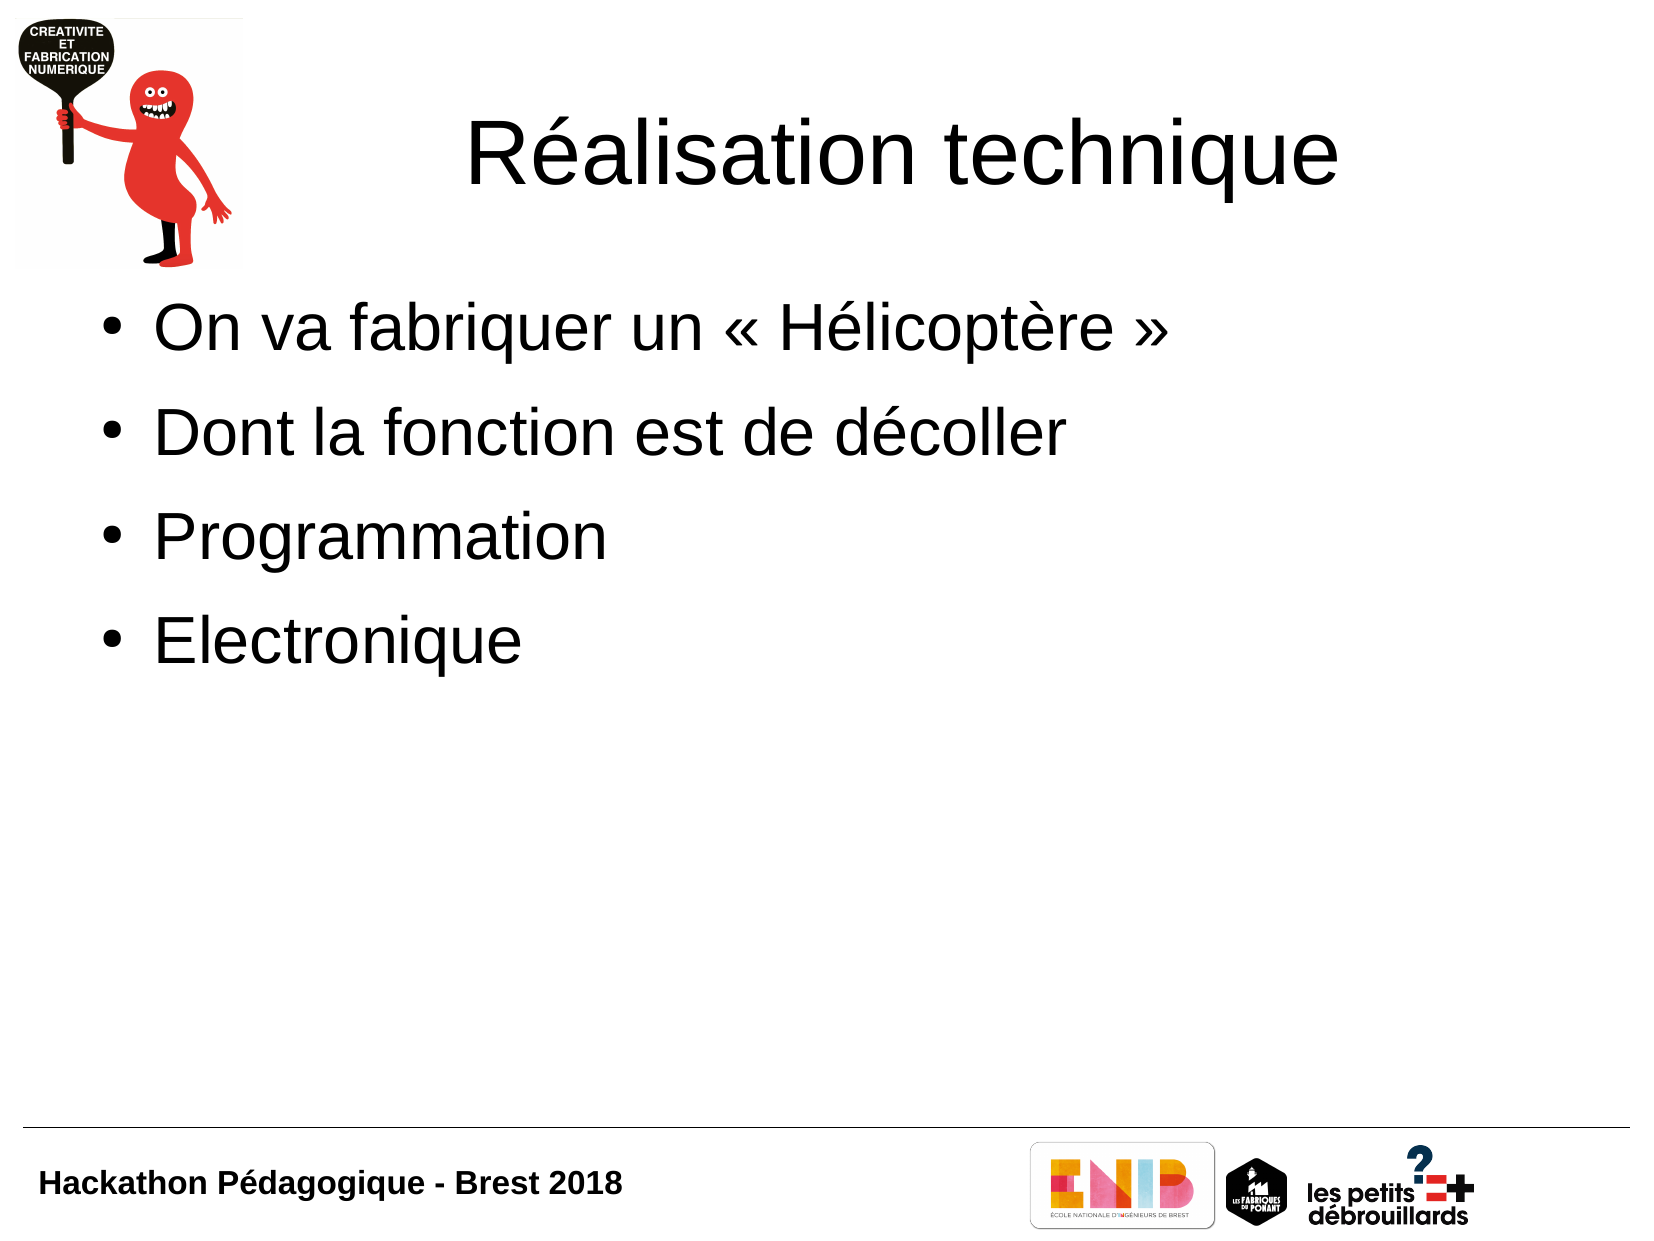

# Réalisation technique
On va fabriquer un « Hélicoptère »
Dont la fonction est de décoller
Programmation
Electronique
Hackathon Pédagogique - Brest 2018